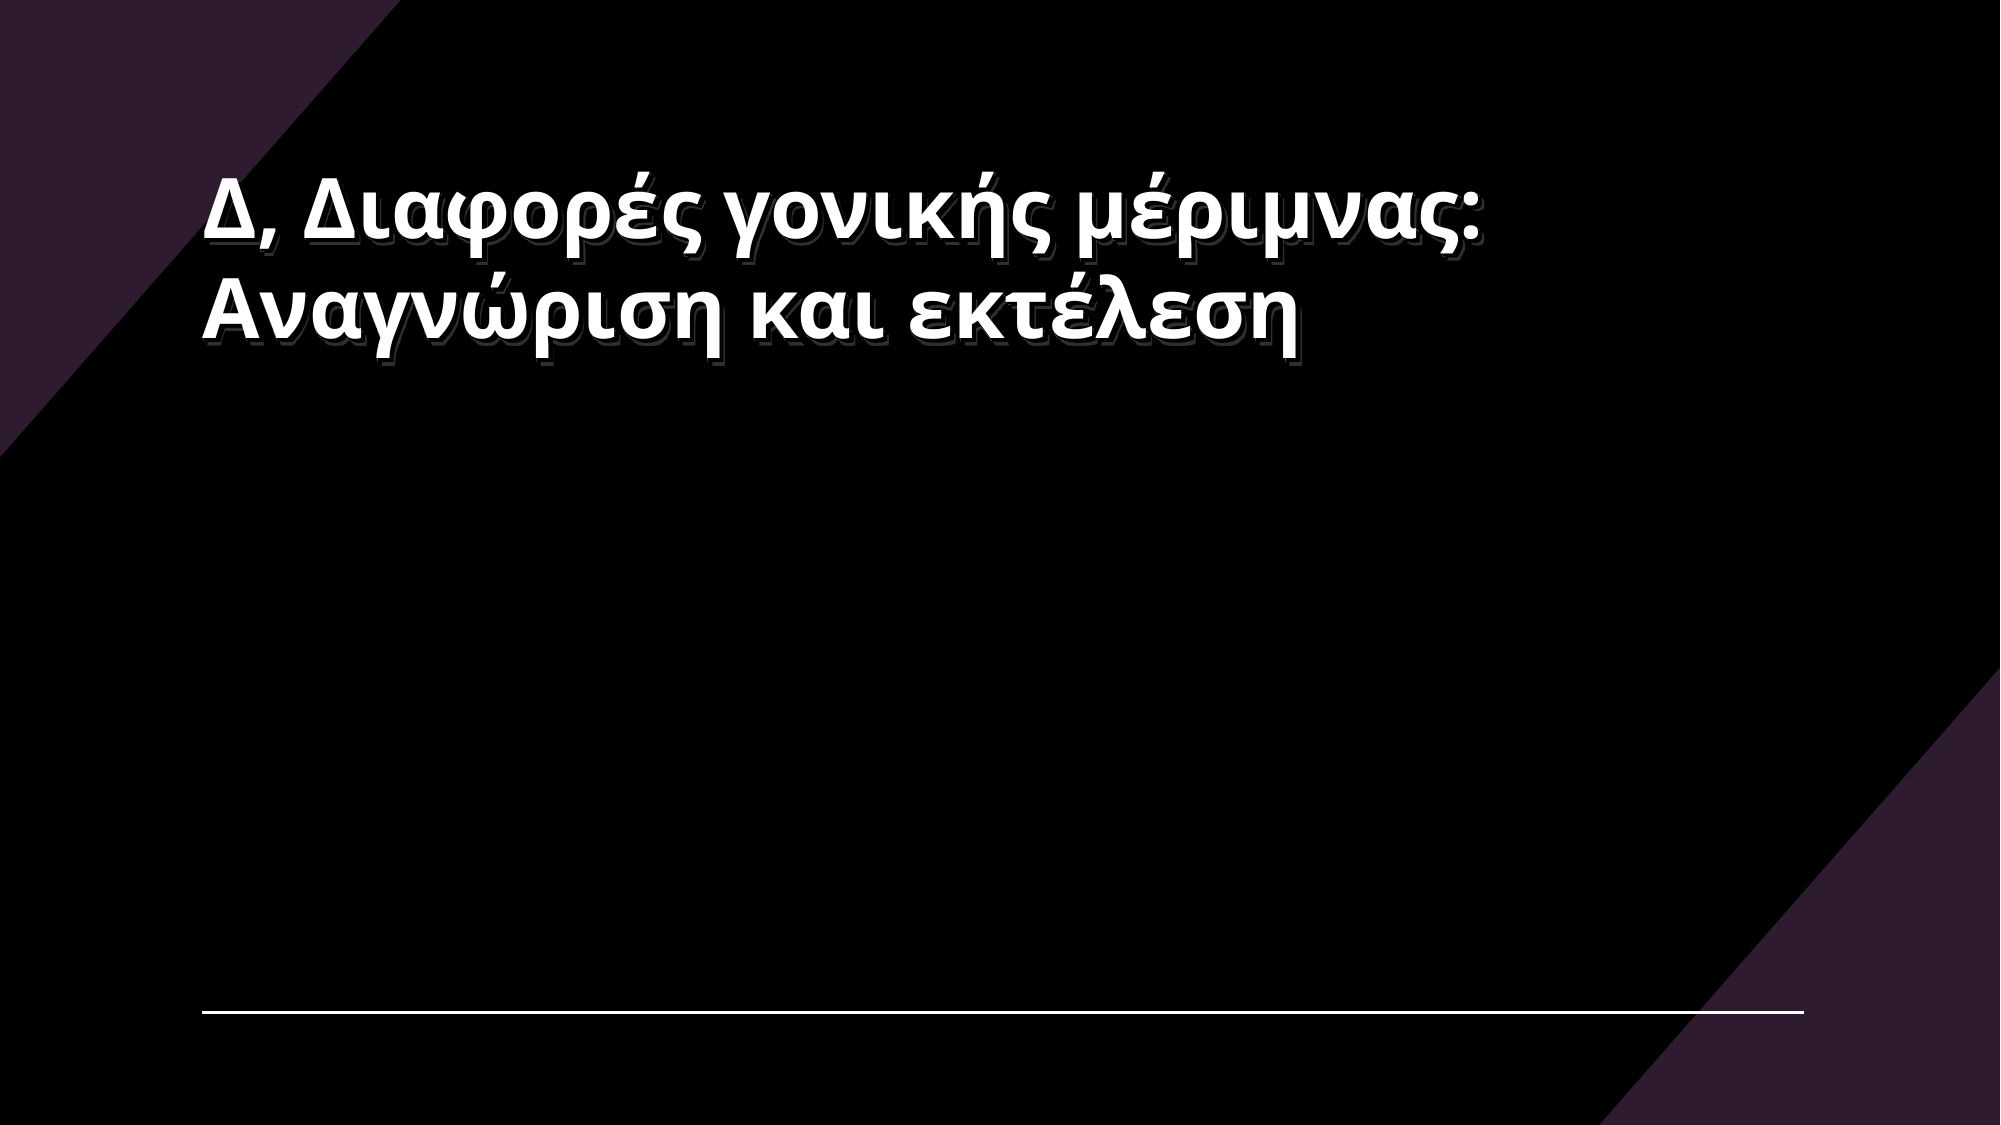

# Δ, Διαφορές γονικής μέριμνας: Αναγνώριση και εκτέλεση